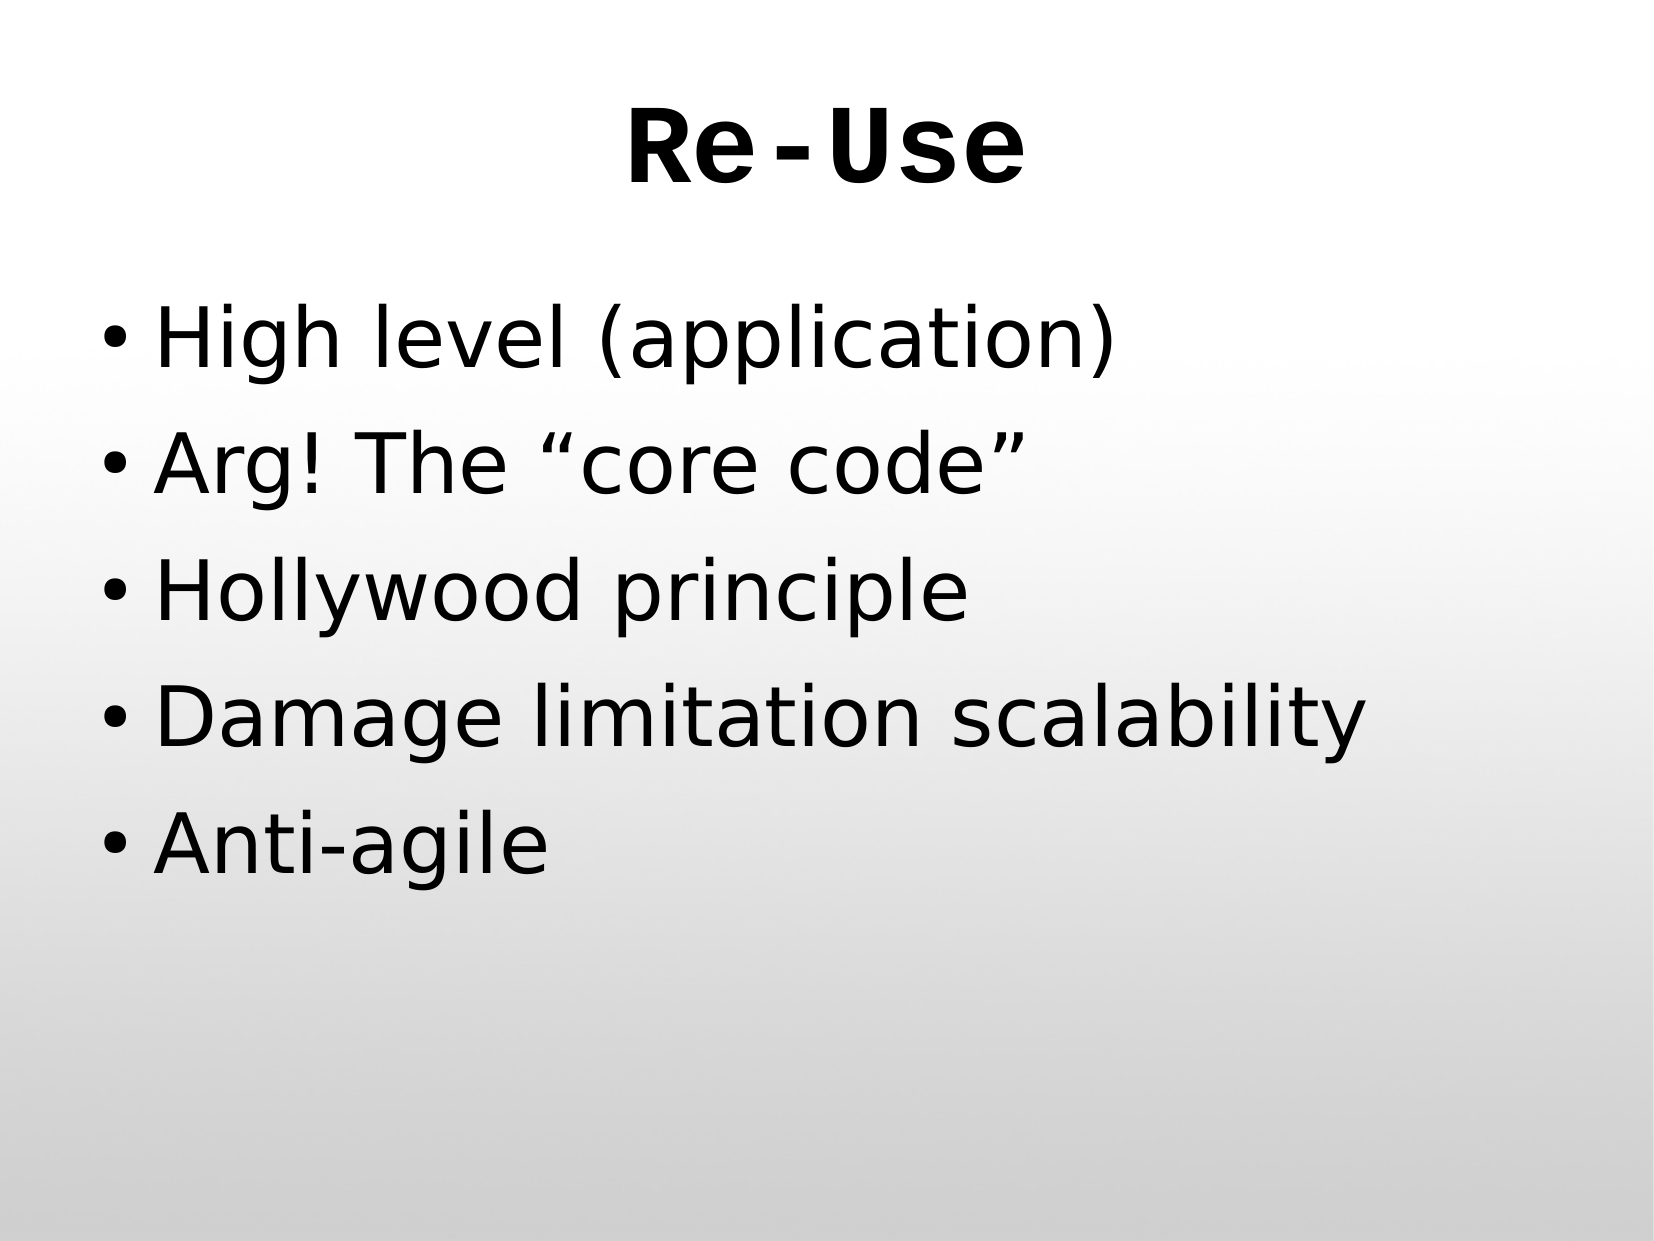

# Re-Use
High level (application)
Arg! The “core code”
Hollywood principle
Damage limitation scalability
Anti-agile